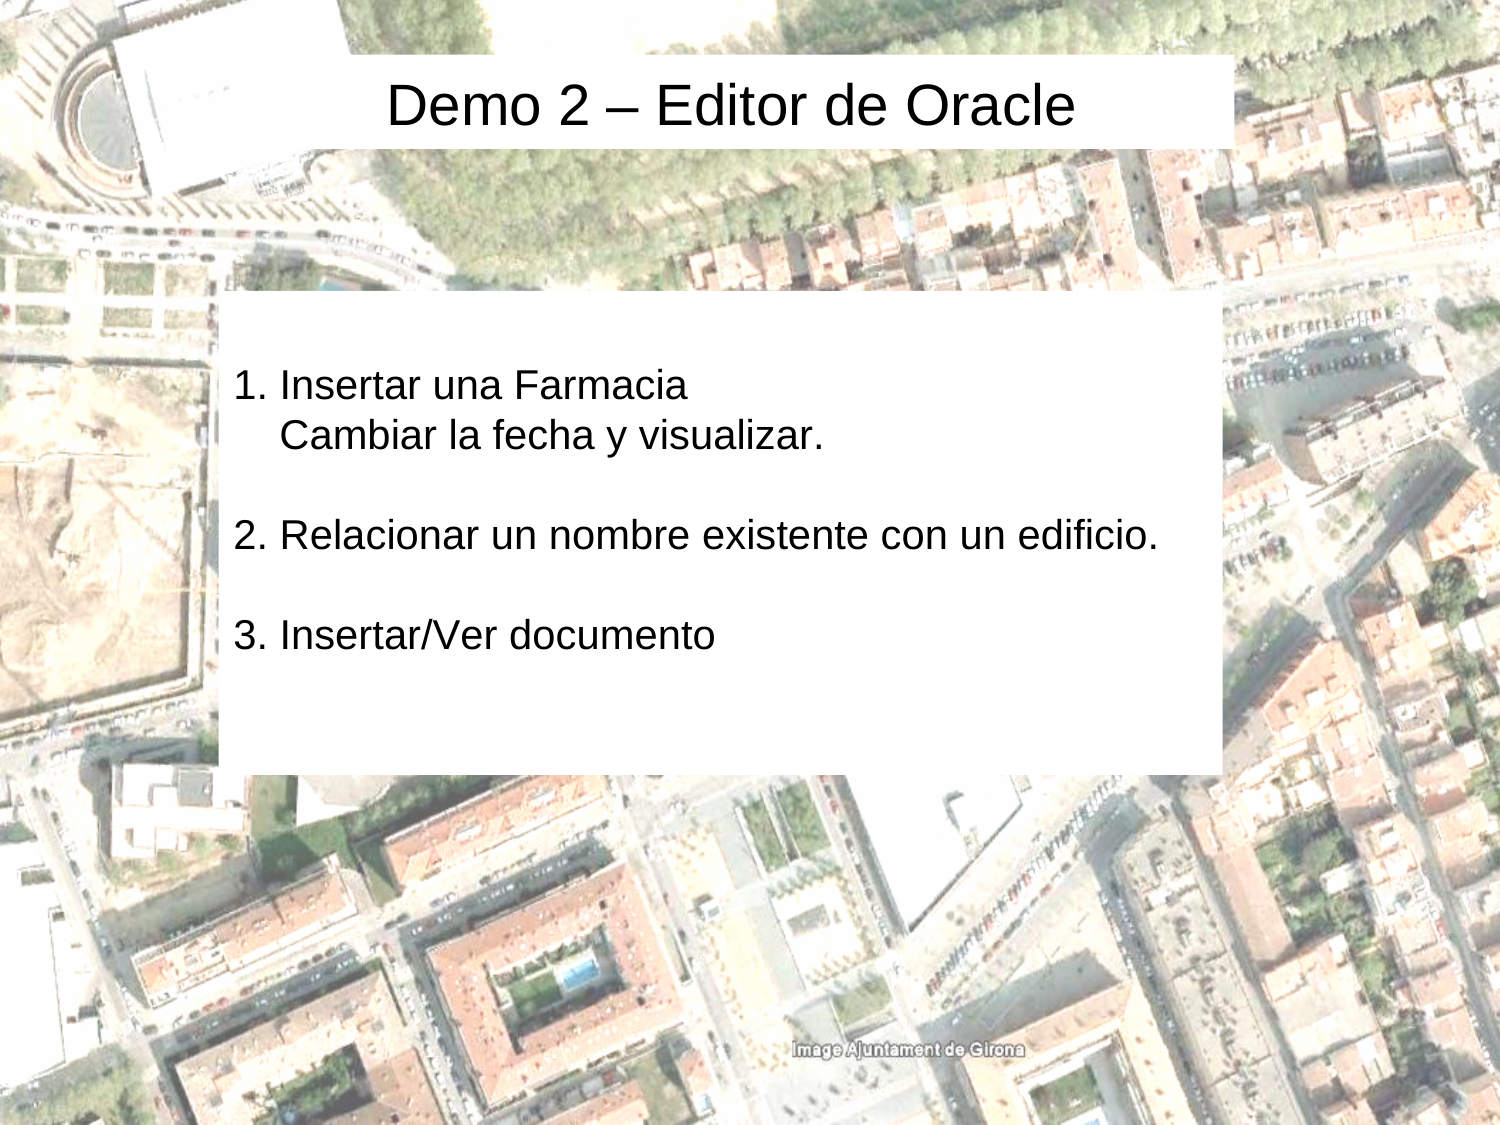

# Demo 2 – Editor de Oracle
1. Insertar una Farmacia
 Cambiar la fecha y visualizar.
2. Relacionar un nombre existente con un edificio.
3. Insertar/Ver documento